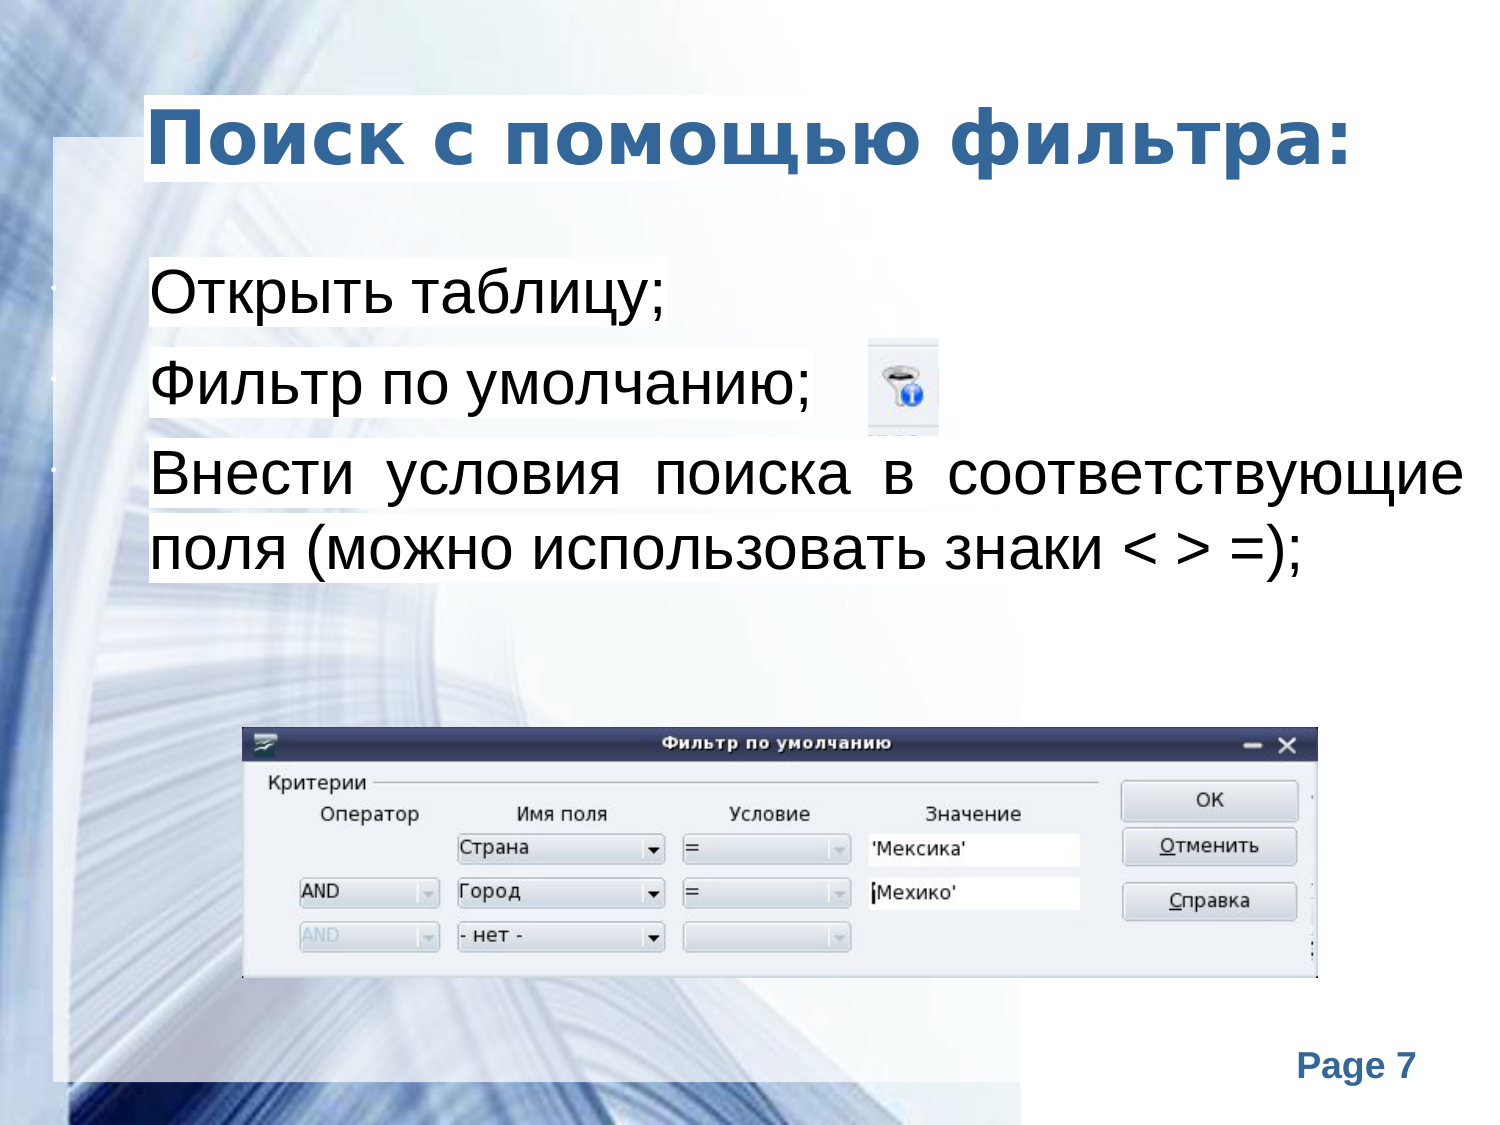

# Поиск с помощью фильтра:
Открыть таблицу;
Фильтр по умолчанию;
Внести условия поиска в соответствующие поля (можно использовать знаки < > =);